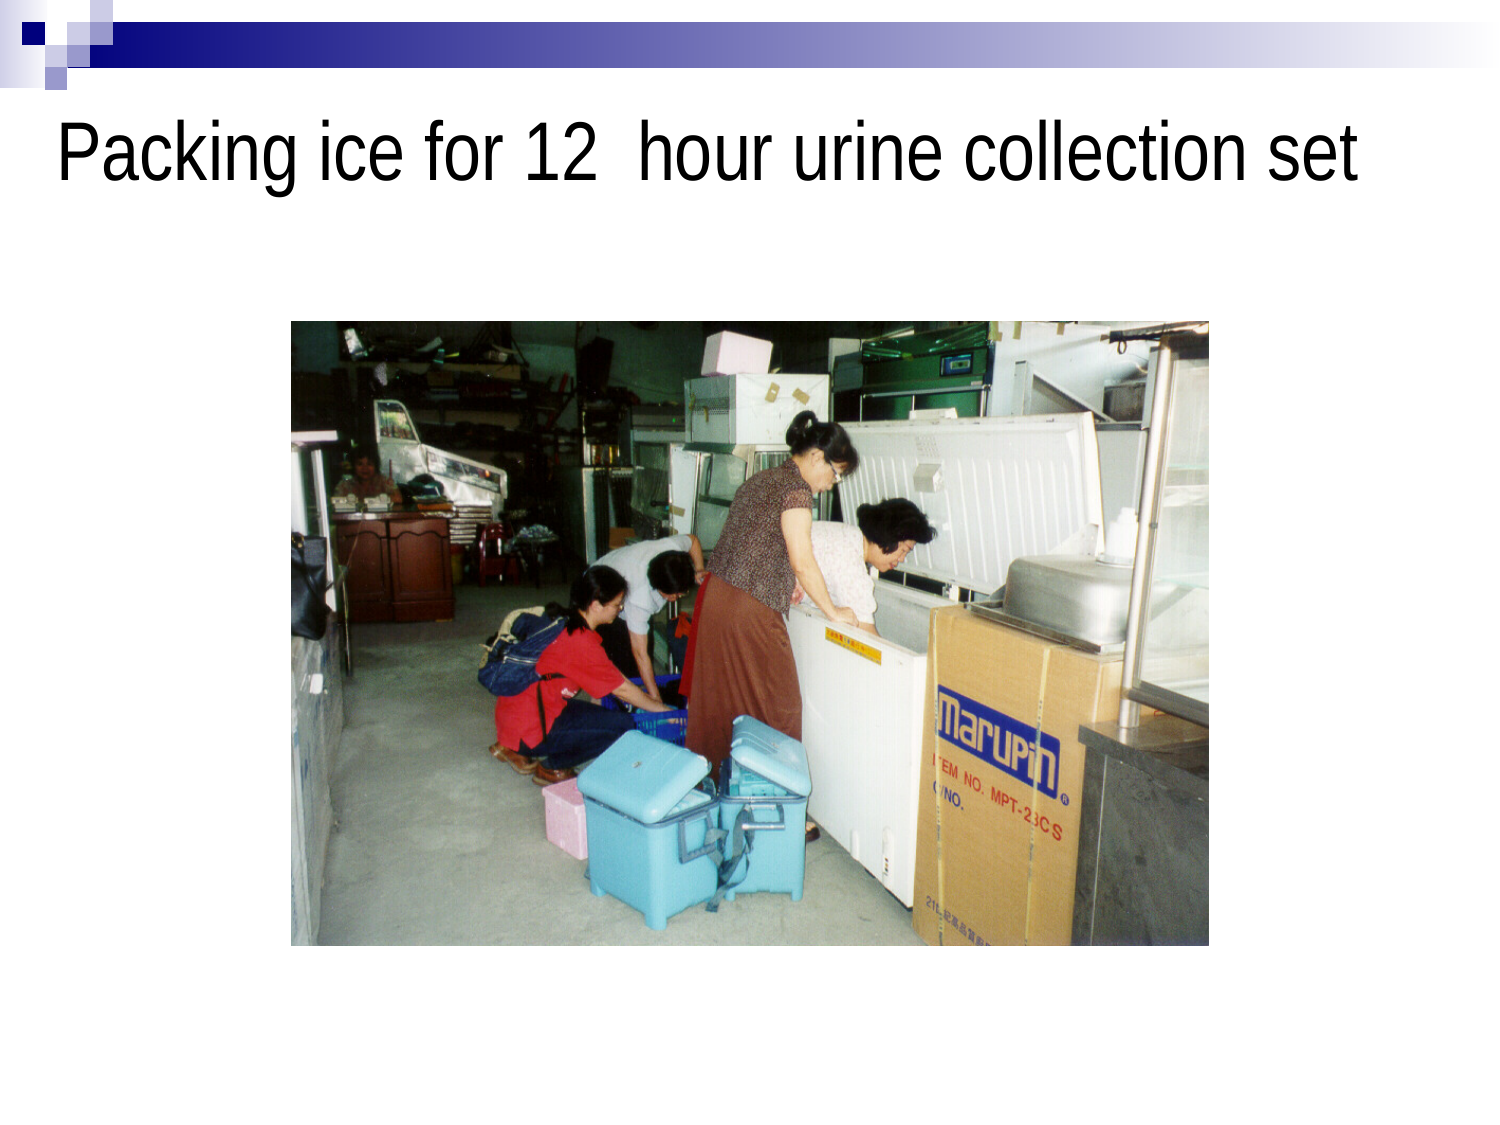

# Packing ice for 12 hour urine collection set